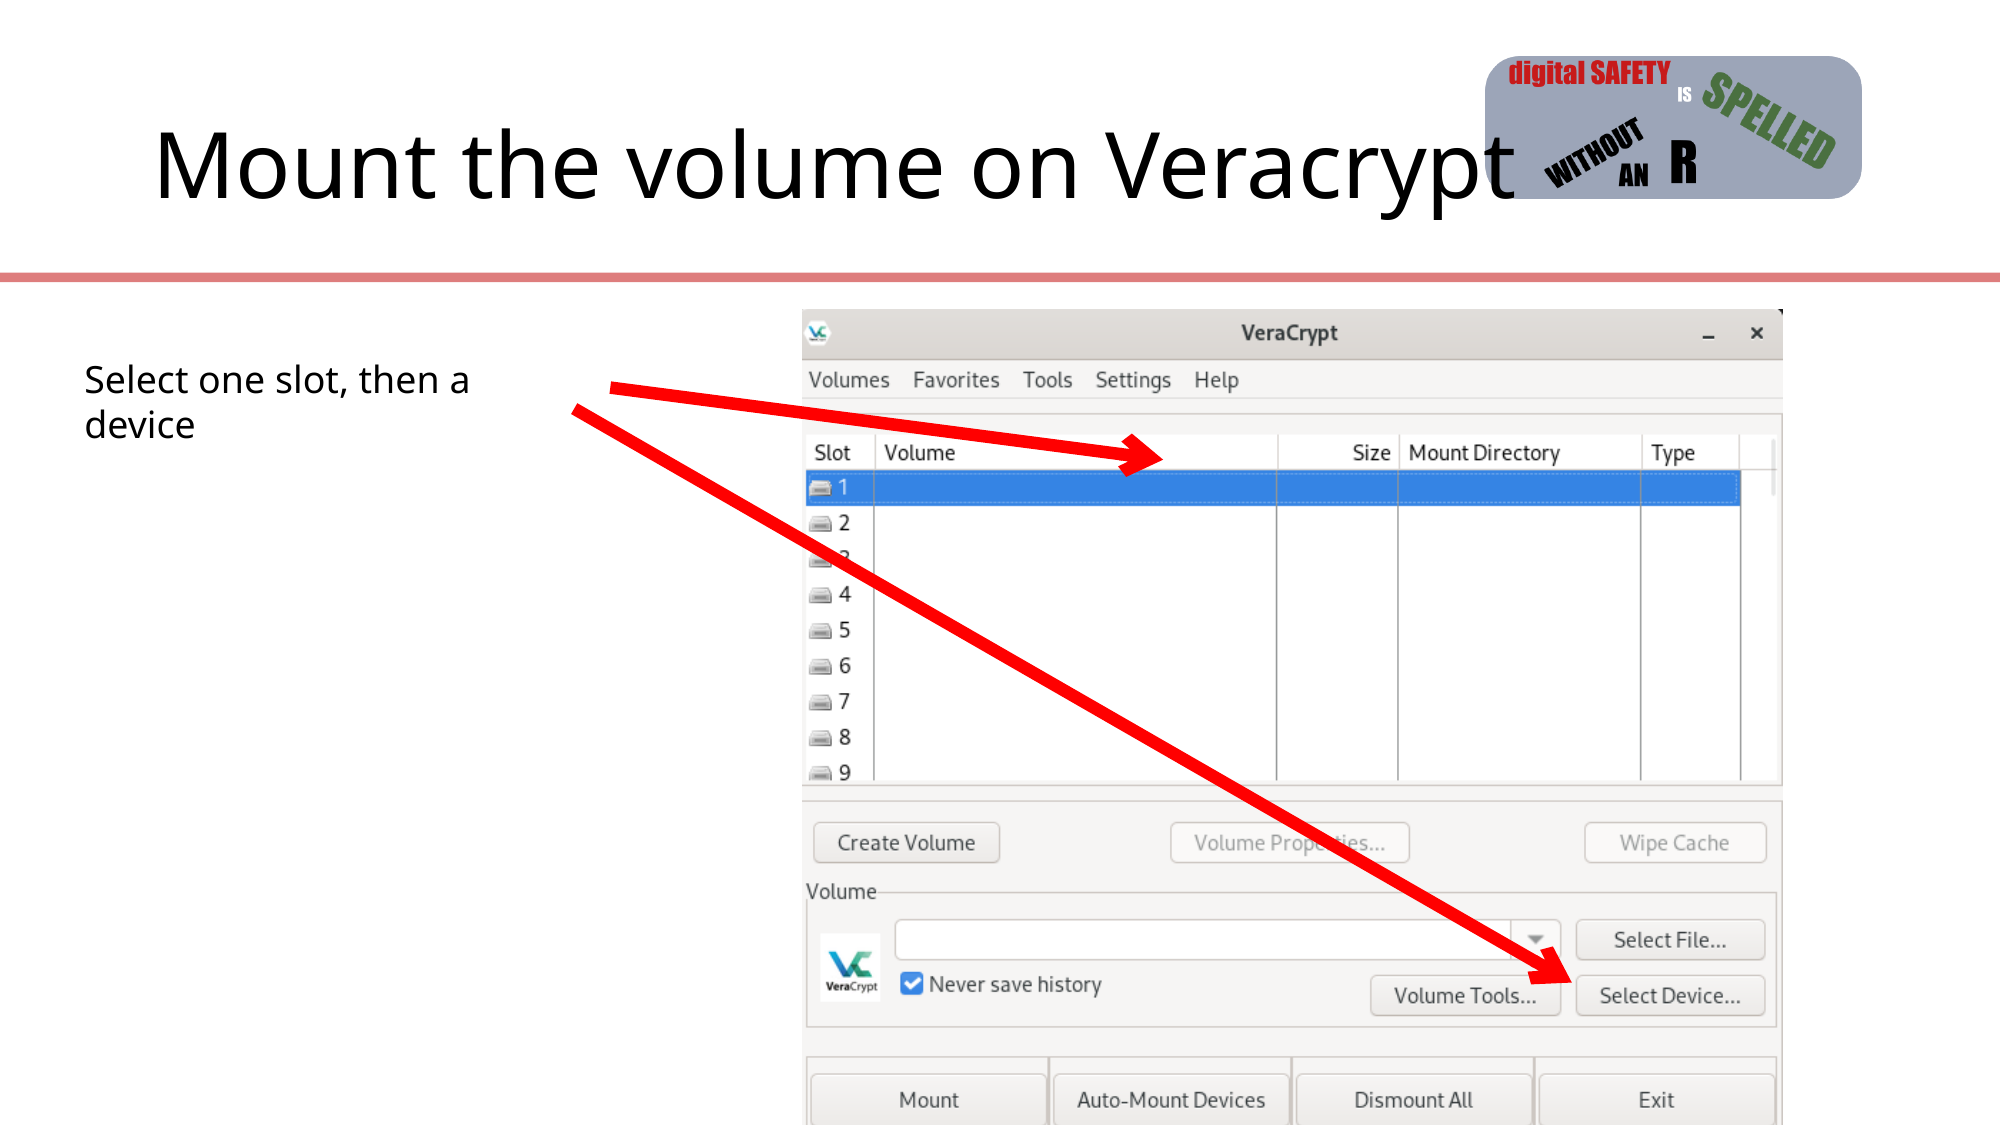

# Mount the volume on Veracrypt
Select one slot, then a device